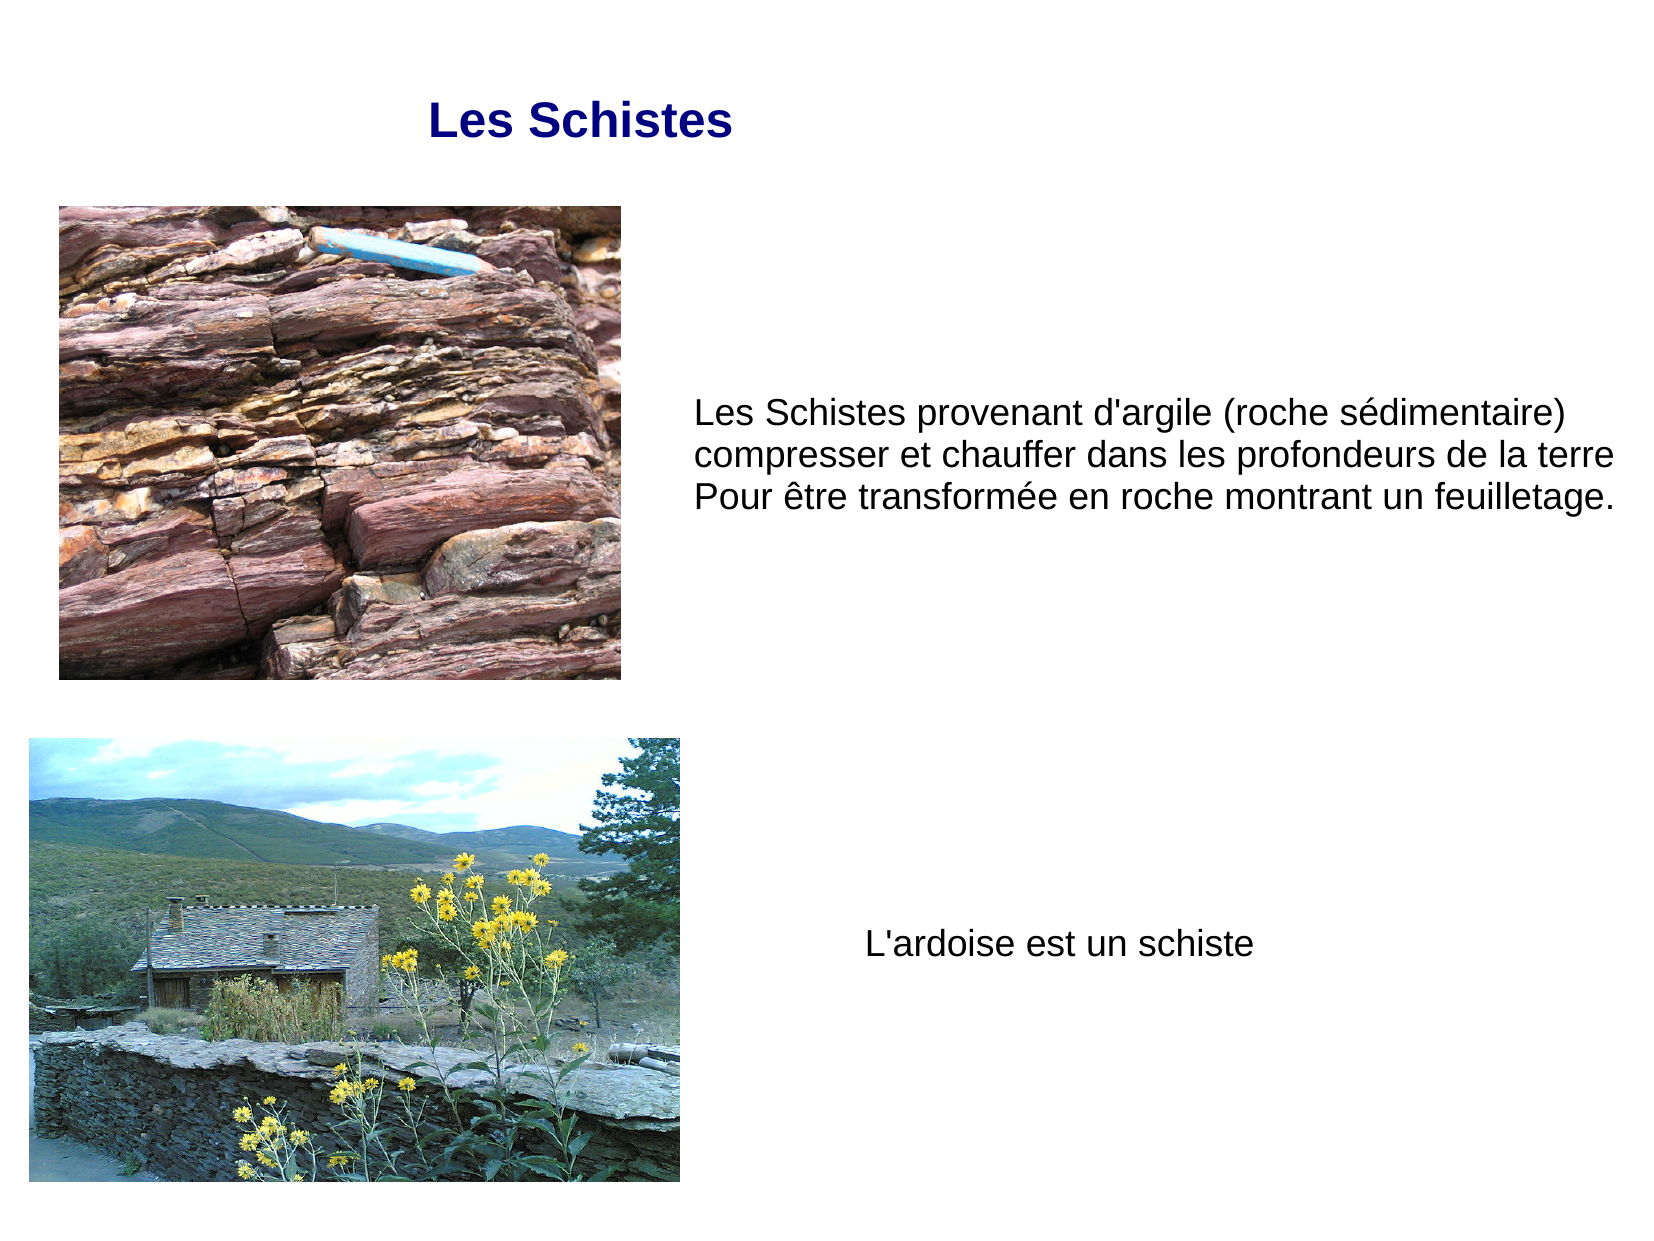

Les Schistes
Les Schistes provenant d'argile (roche sédimentaire)
compresser et chauffer dans les profondeurs de la terre
Pour être transformée en roche montrant un feuilletage.
L'ardoise est un schiste